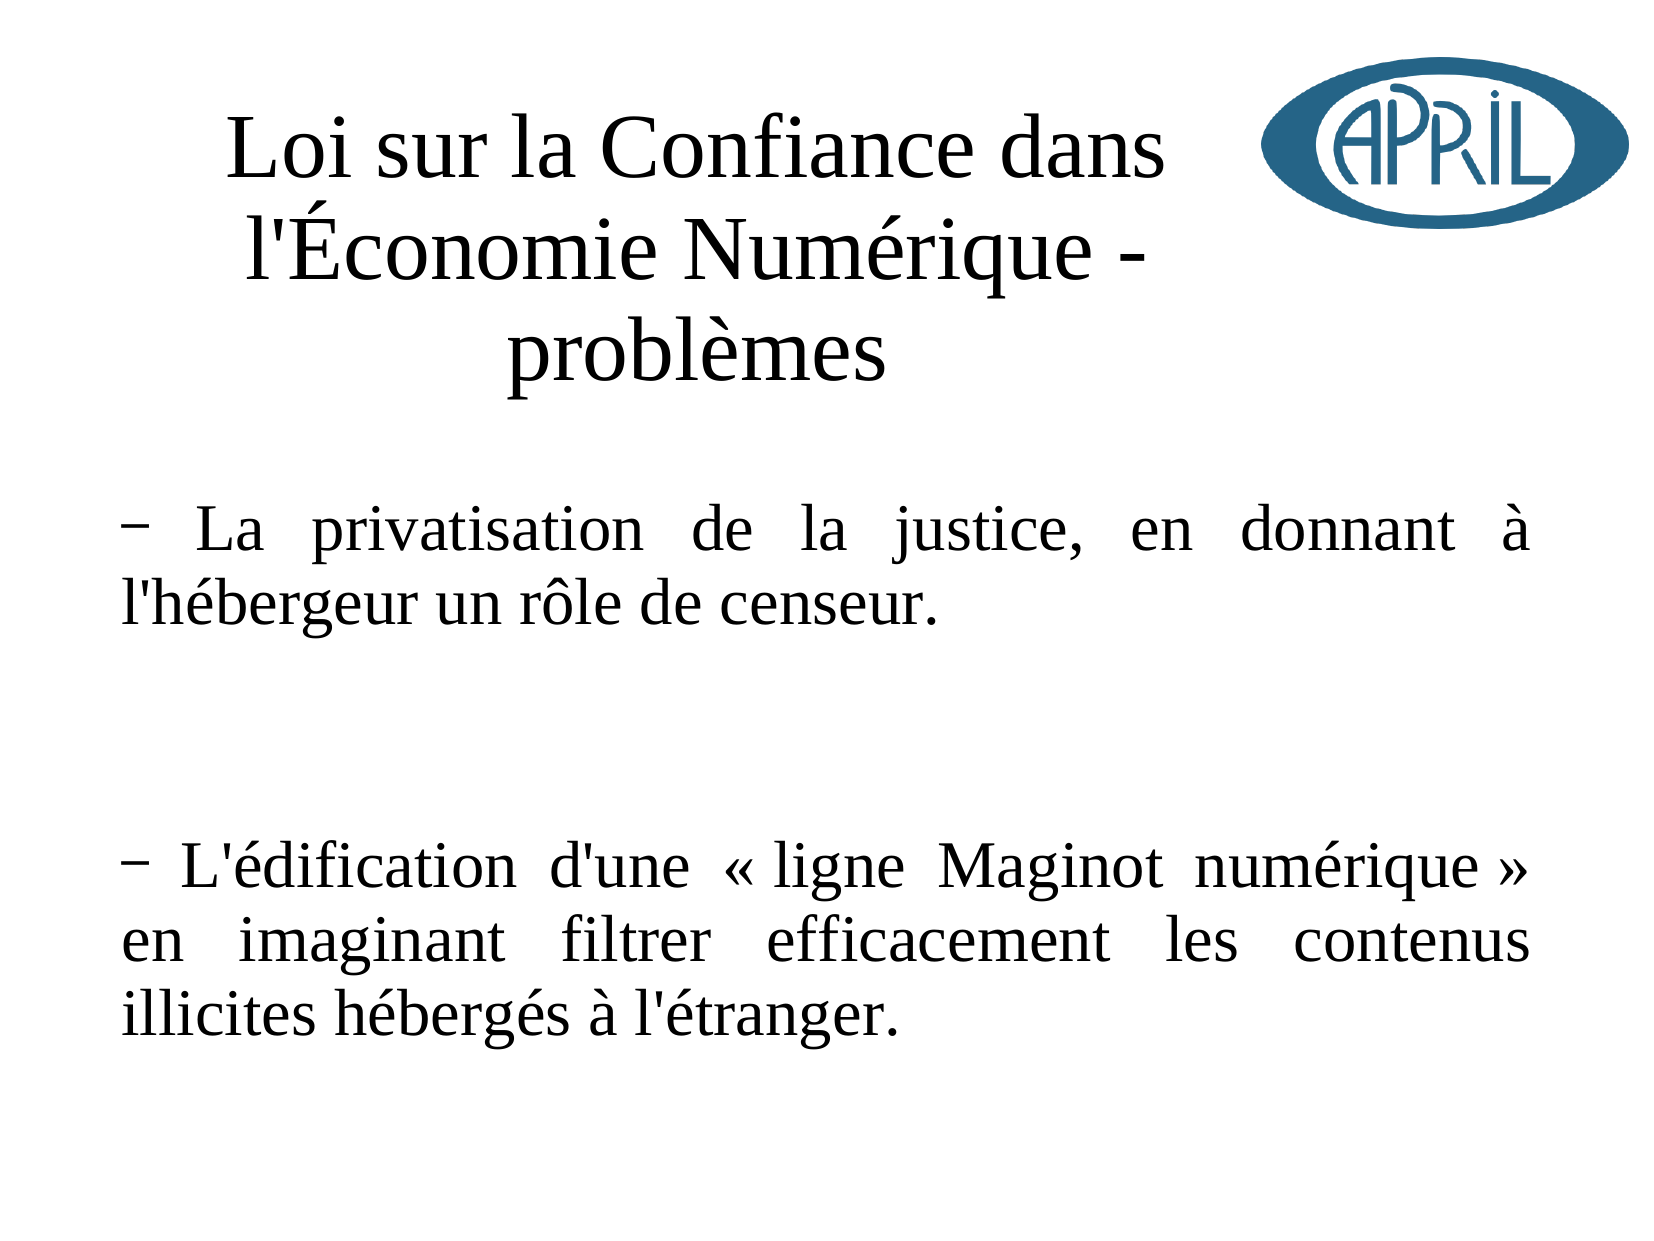

# Loi sur la Confiance dans l'Économie Numérique - problèmes
 La privatisation de la justice, en donnant à l'hébergeur un rôle de censeur.
 L'édification d'une « ligne Maginot numérique » en imaginant filtrer efficacement les contenus illicites hébergés à l'étranger.